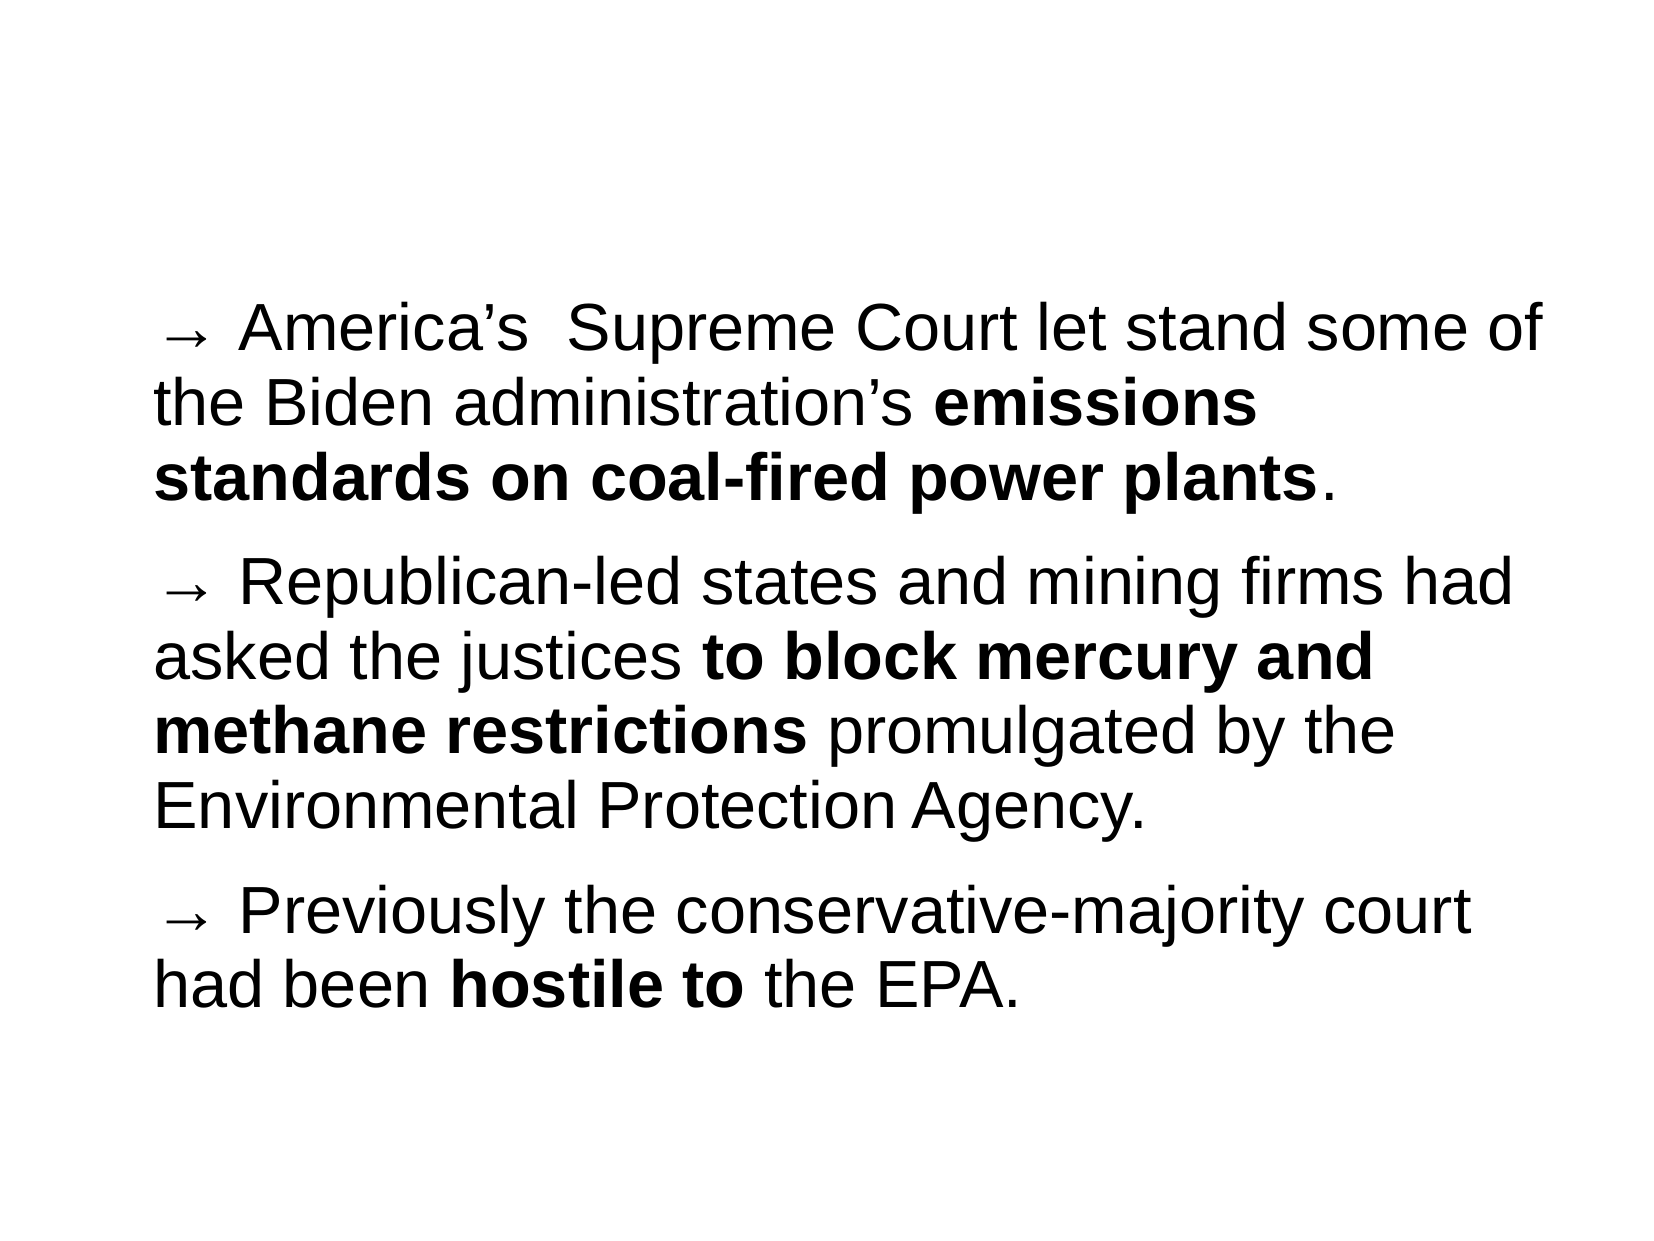

#
→ America’s  Supreme Court let stand some of the Biden administration’s emissions standards on coal-fired power plants.
→ Republican-led states and mining firms had asked the justices to block mercury and methane restrictions promulgated by the  Environmental Protection Agency.
→ Previously the conservative-majority court had been hostile to the EPA.